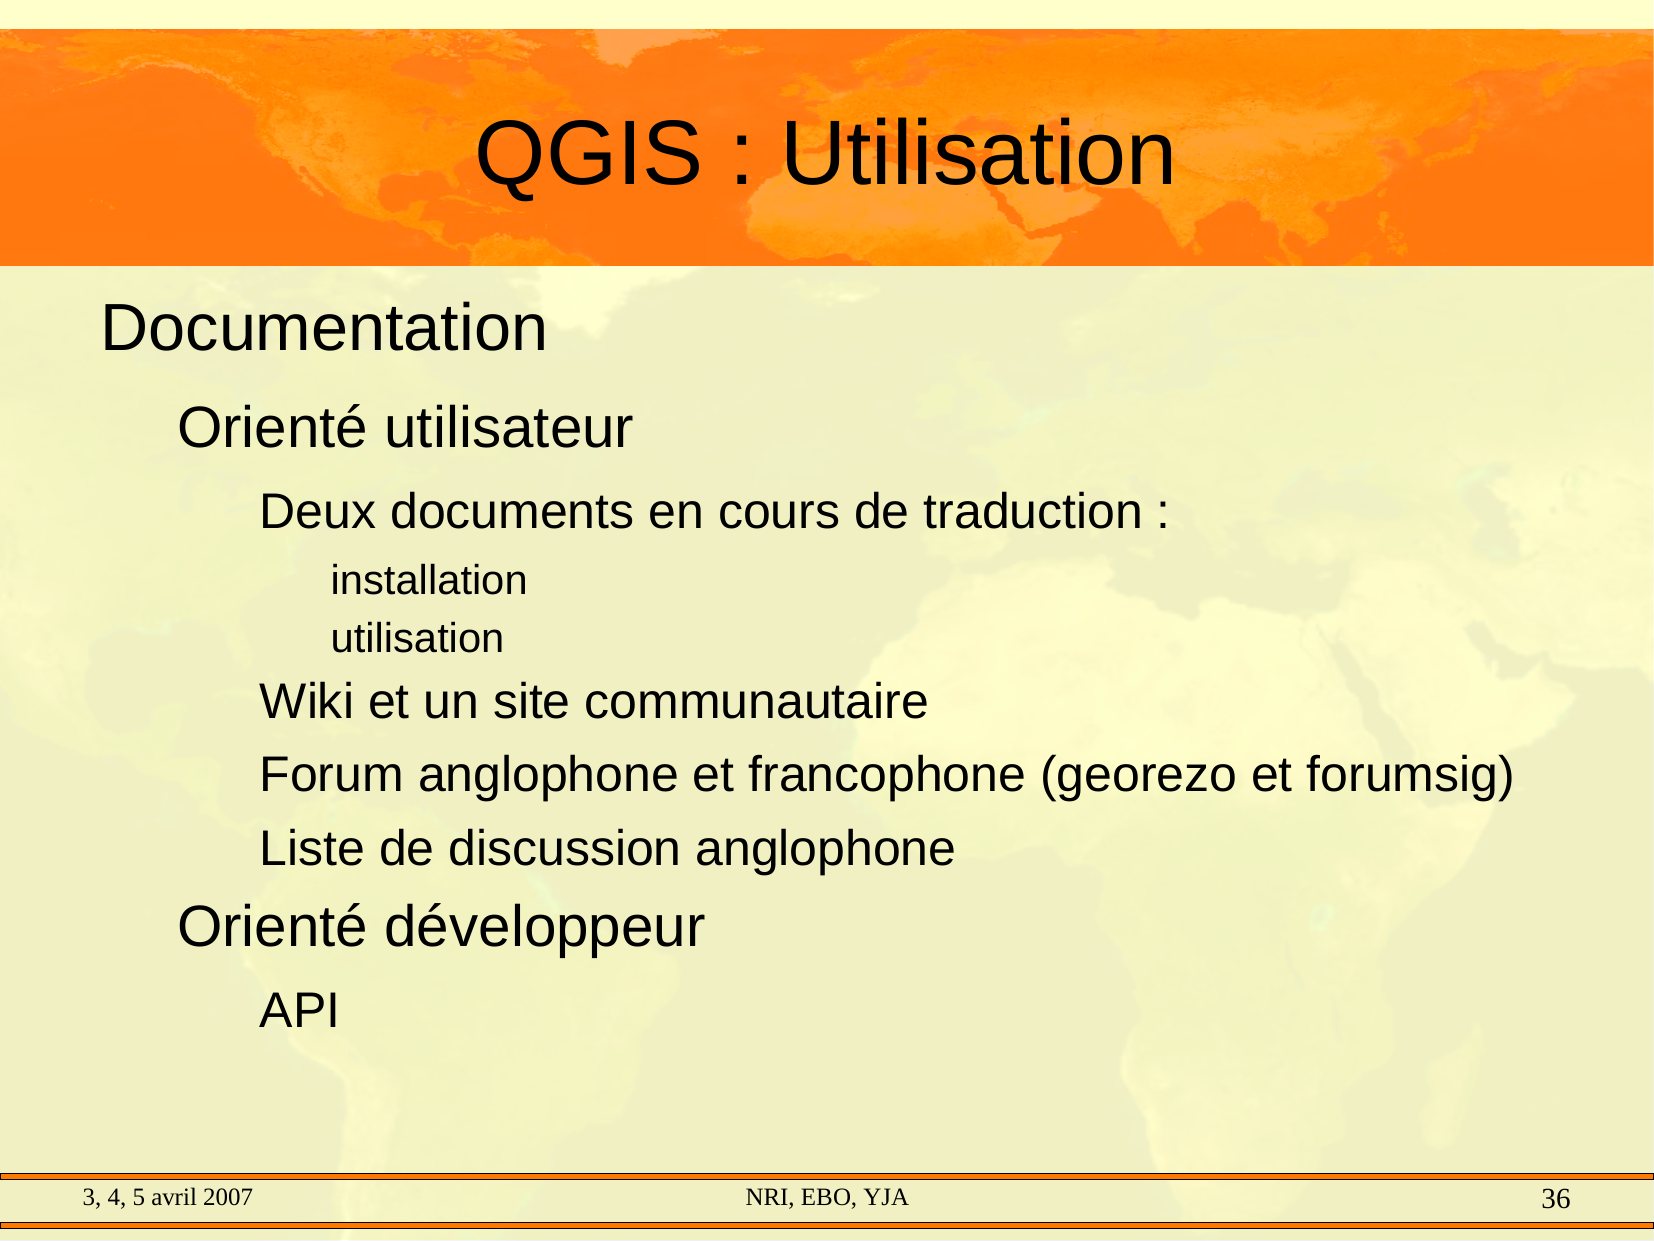

# QGIS : Utilisation
Documentation
Orienté utilisateur
Deux documents en cours de traduction :
installation
utilisation
Wiki et un site communautaire
Forum anglophone et francophone (georezo et forumsig)
Liste de discussion anglophone
Orienté développeur
API
3, 4, 5 avril 2007
NRI, EBO, YJA
36